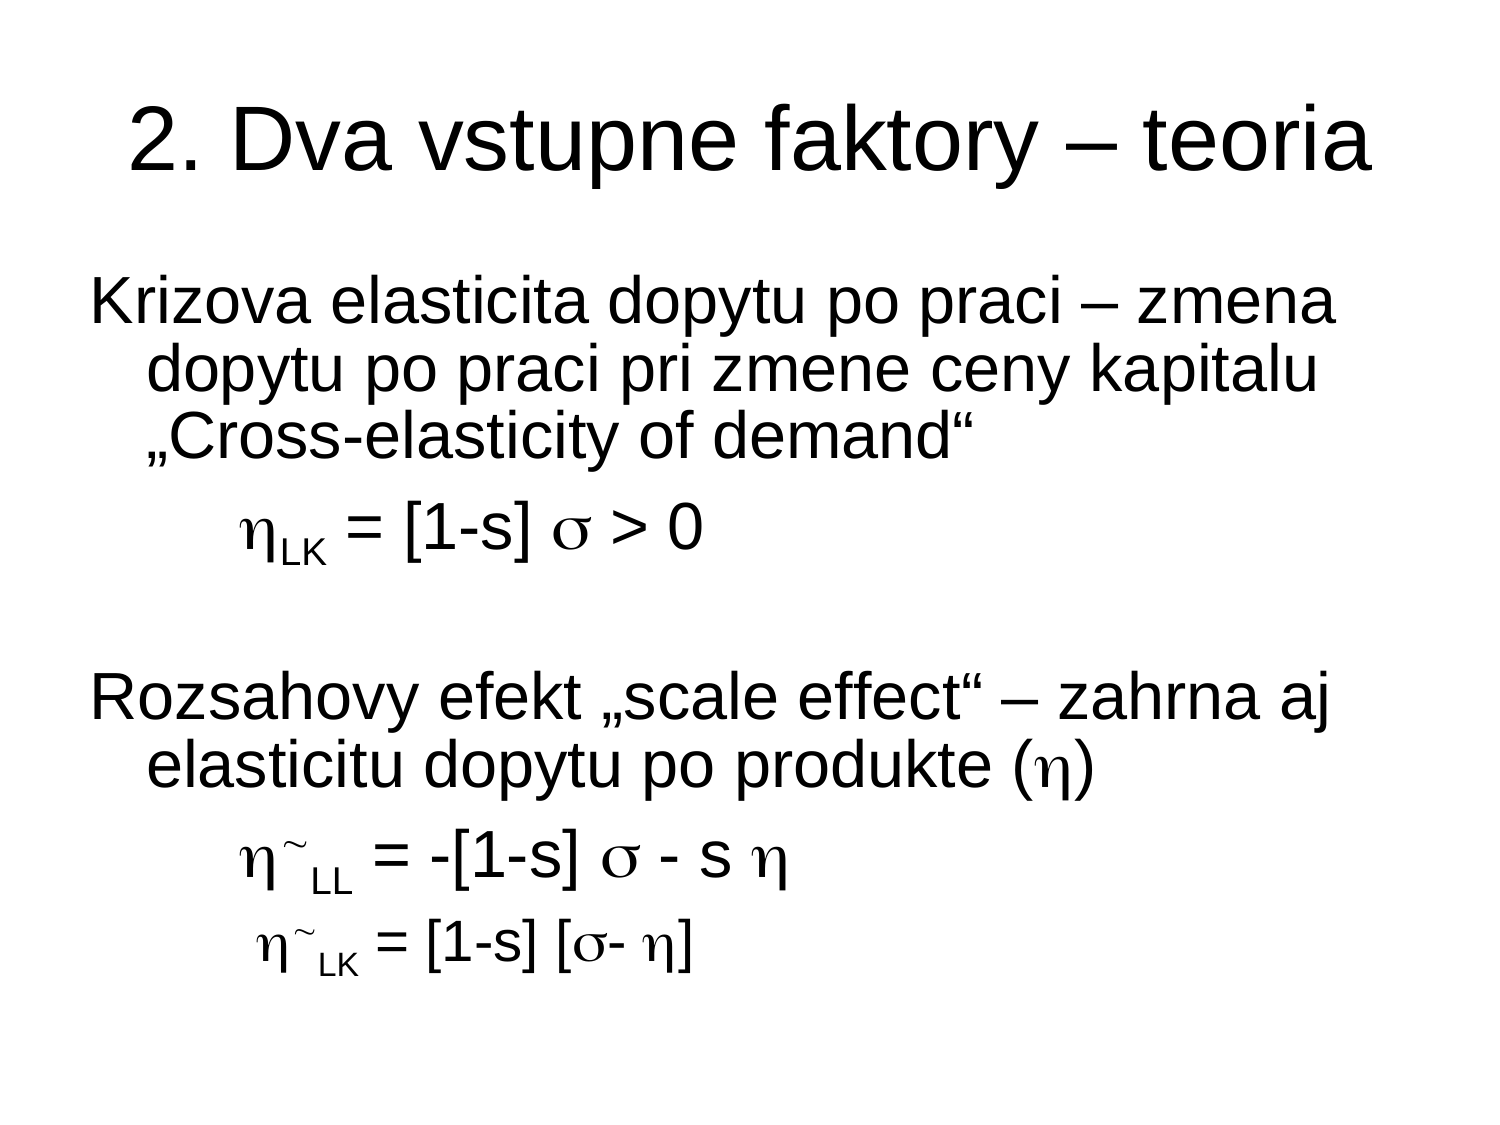

# 2. Dva vstupne faktory – teoria
Krizova elasticita dopytu po praci – zmena dopytu po praci pri zmene ceny kapitalu „Cross-elasticity of demand“
		LK = [1-s]  > 0
Rozsahovy efekt „scale effect“ – zahrna aj elasticitu dopytu po produkte ()
		LL = -[1-s]  - s 
		 LK = [1-s] [- ]